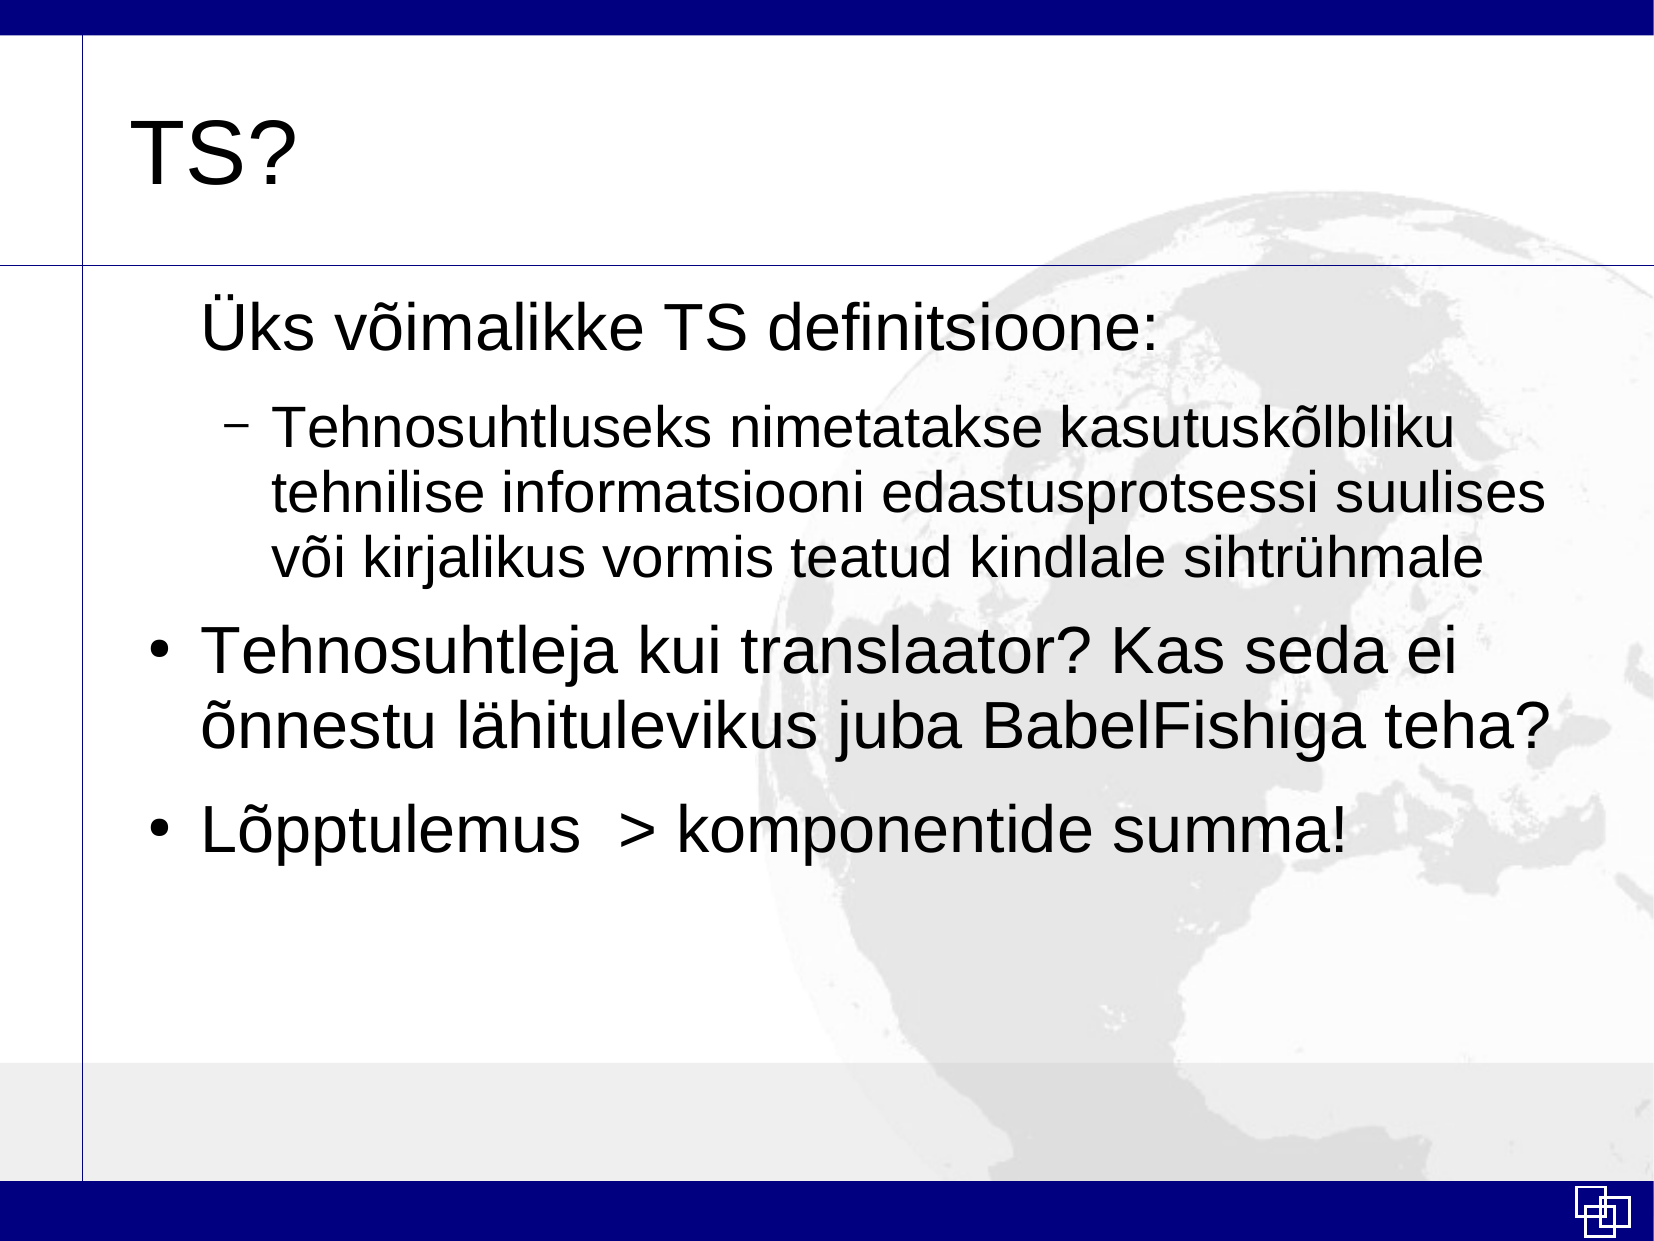

# TS?
Üks võimalikke TS definitsioone:
Tehnosuhtluseks nimetatakse kasutuskõlbliku tehnilise informatsiooni edastusprotsessi suulises või kirjalikus vormis teatud kindlale sihtrühmale
Tehnosuhtleja kui translaator? Kas seda ei õnnestu lähitulevikus juba BabelFishiga teha?
Lõpptulemus > komponentide summa!